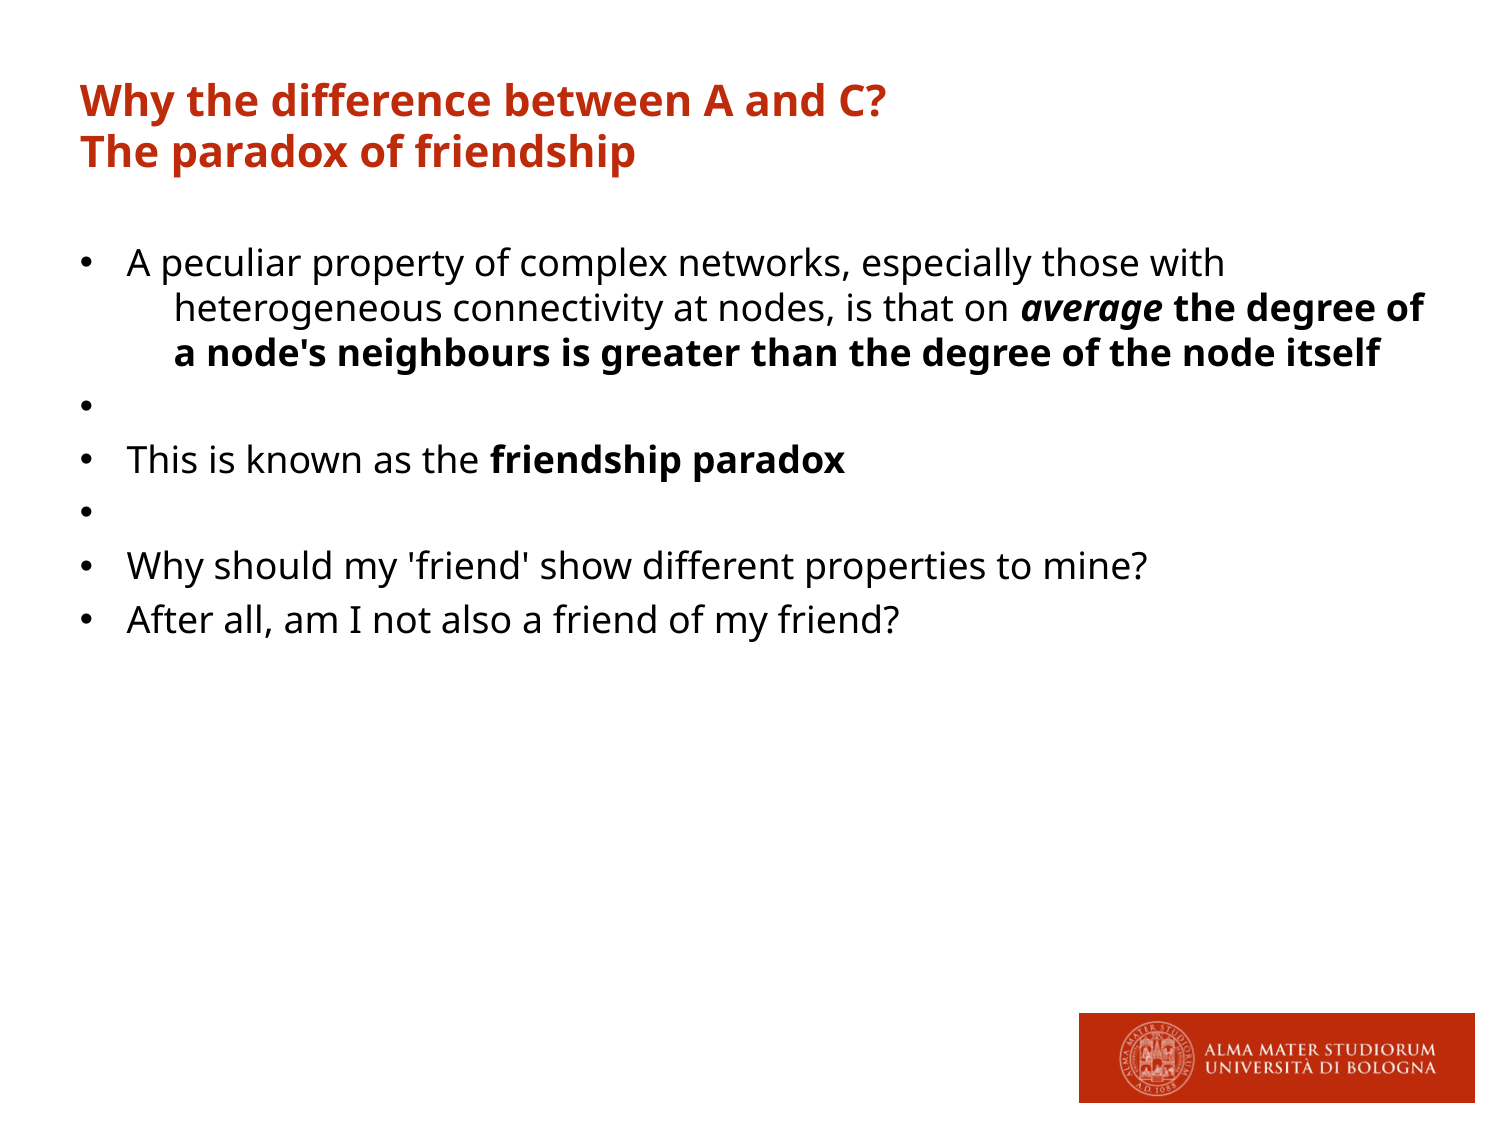

# Why the difference between A and C?
The paradox of friendship
A peculiar property of complex networks, especially those with heterogeneous connectivity at nodes, is that on average the degree of a node's neighbours is greater than the degree of the node itself
This is known as the friendship paradox
Why should my 'friend' show different properties to mine?
After all, am I not also a friend of my friend?